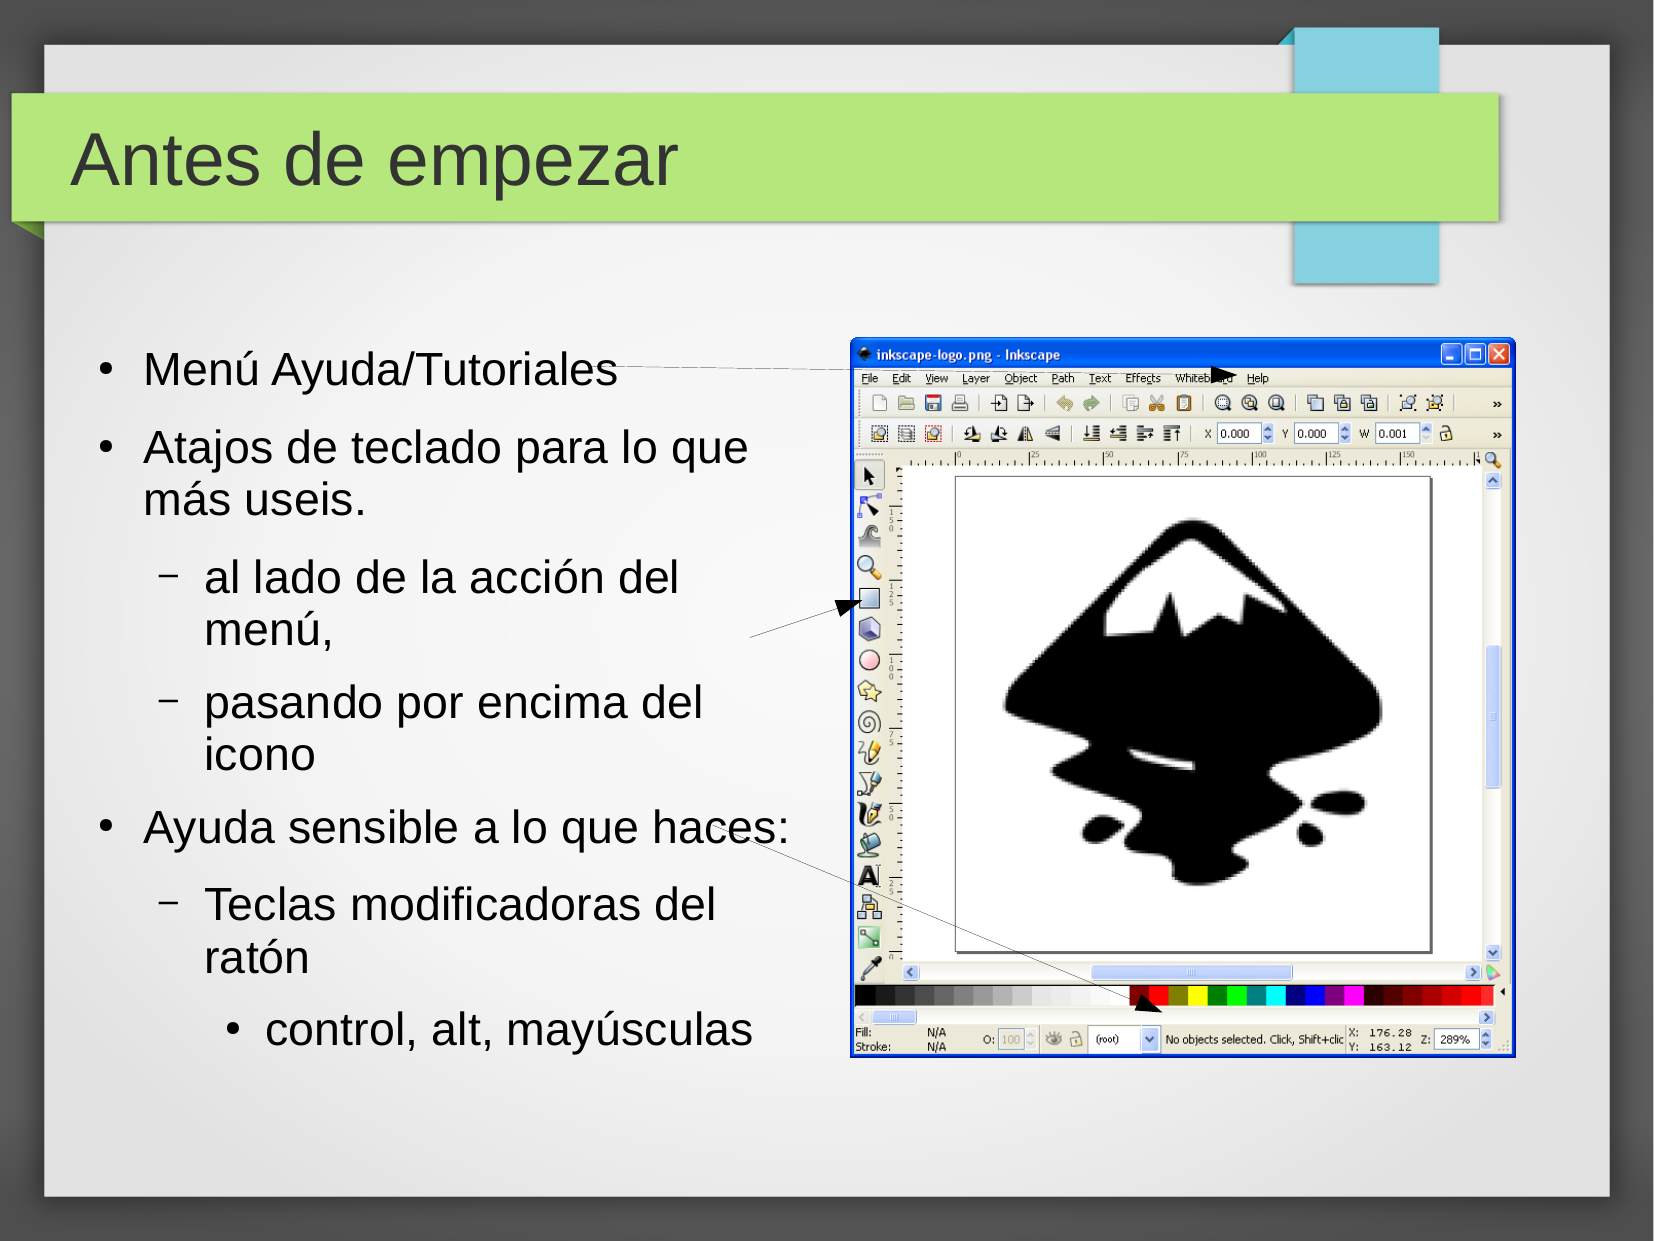

# Antes de empezar
Menú Ayuda/Tutoriales
Atajos de teclado para lo que más useis.
al lado de la acción del menú,
pasando por encima del icono
Ayuda sensible a lo que haces:
Teclas modificadoras del ratón
control, alt, mayúsculas